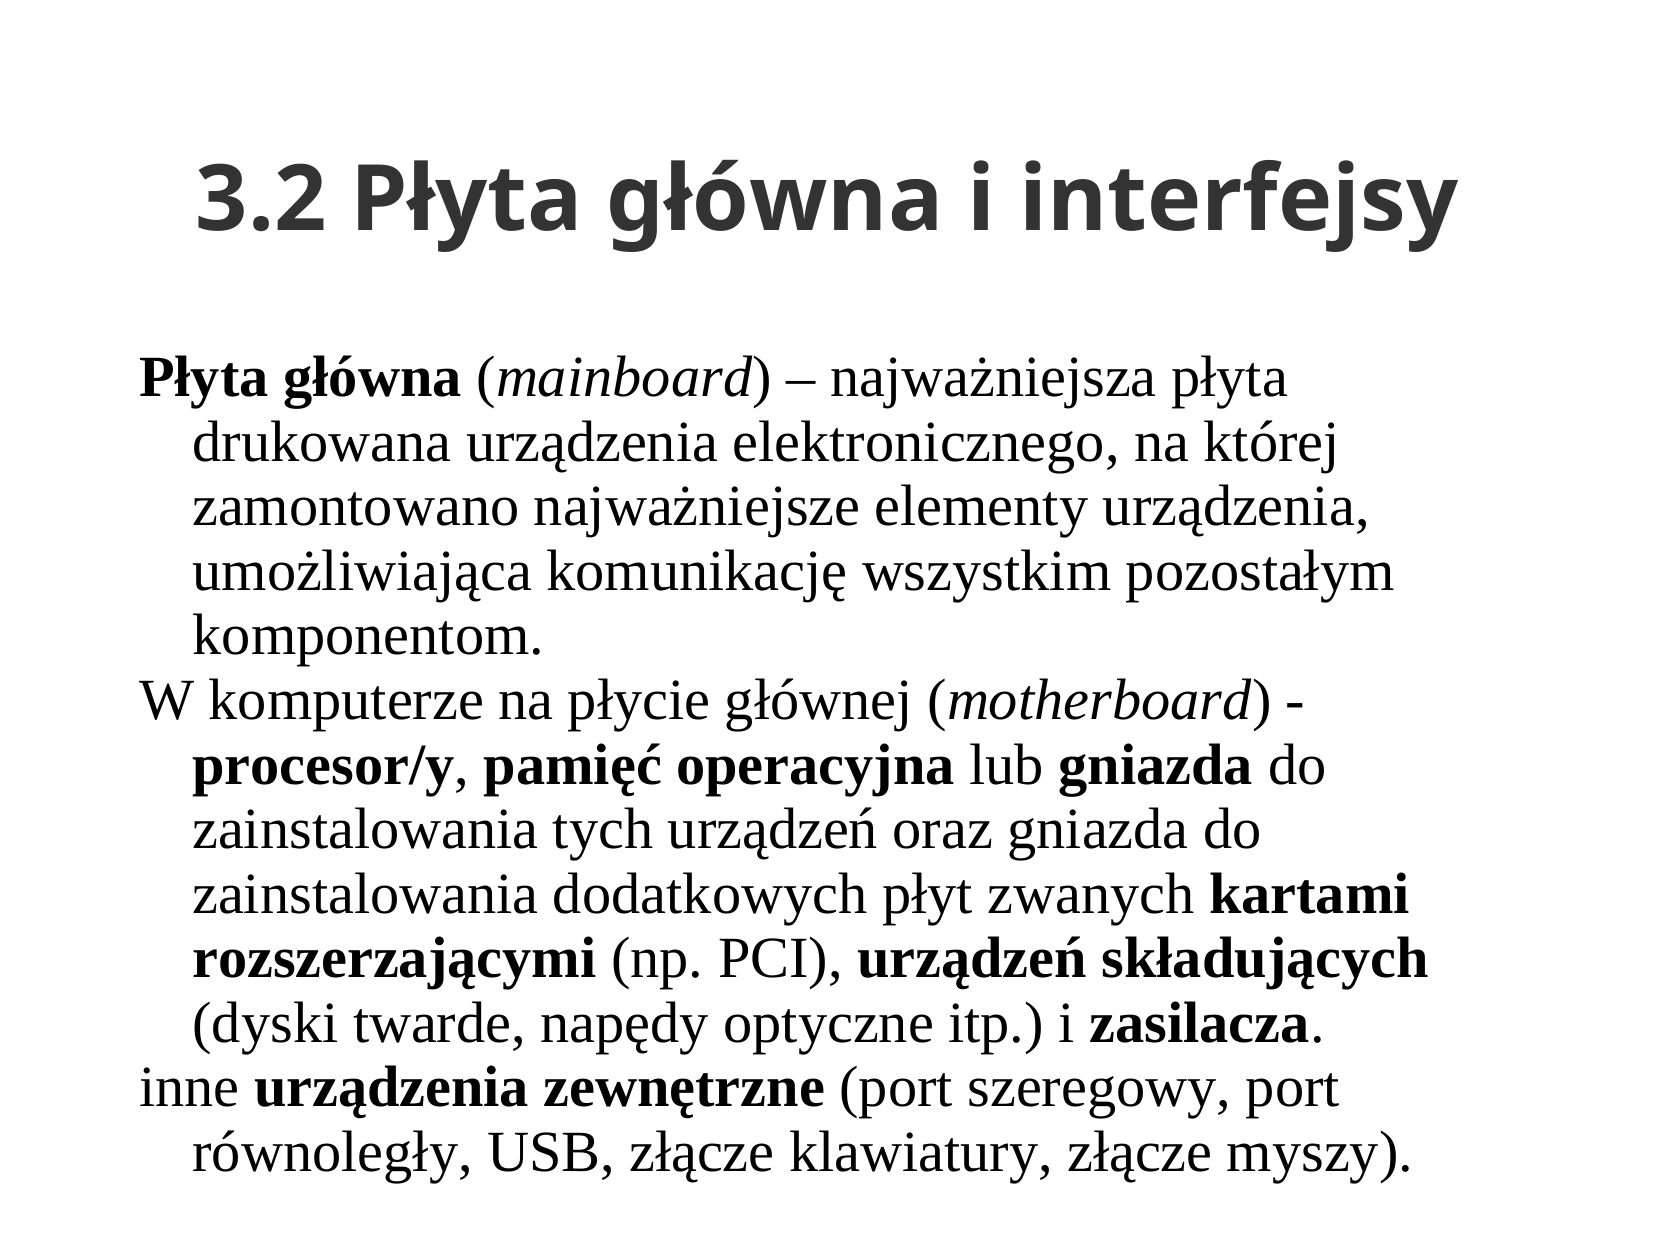

# 3.2 Płyta główna i interfejsy
Płyta główna (mainboard) – najważniejsza płyta drukowana urządzenia elektronicznego, na której zamontowano najważniejsze elementy urządzenia, umożliwiająca komunikację wszystkim pozostałym komponentom.
W komputerze na płycie głównej (motherboard) - procesor/y, pamięć operacyjna lub gniazda do zainstalowania tych urządzeń oraz gniazda do zainstalowania dodatkowych płyt zwanych kartami rozszerzającymi (np. PCI), urządzeń składujących (dyski twarde, napędy optyczne itp.) i zasilacza.
inne urządzenia zewnętrzne (port szeregowy, port równoległy, USB, złącze klawiatury, złącze myszy).